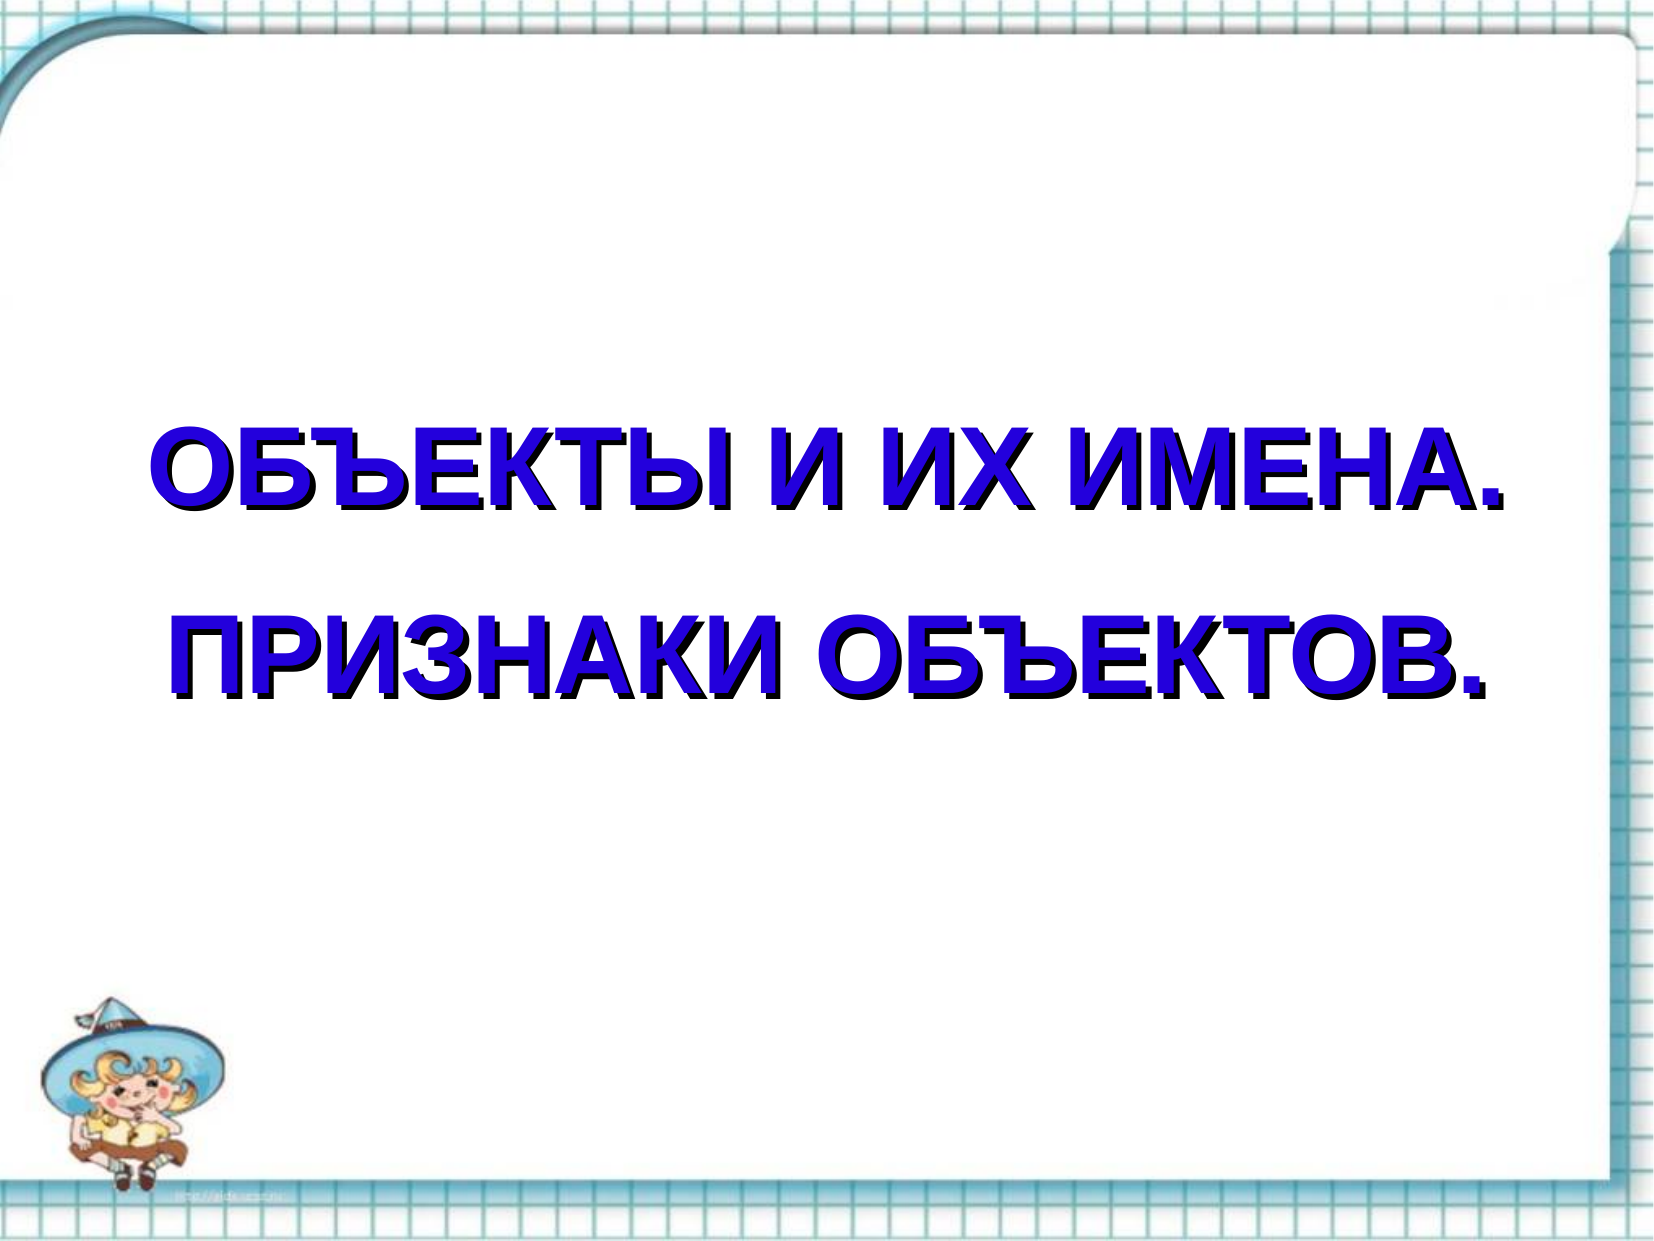

# ОБЪЕКТЫ И ИХ ИМЕНА.
ПРИЗНАКИ ОБЪЕКТОВ.